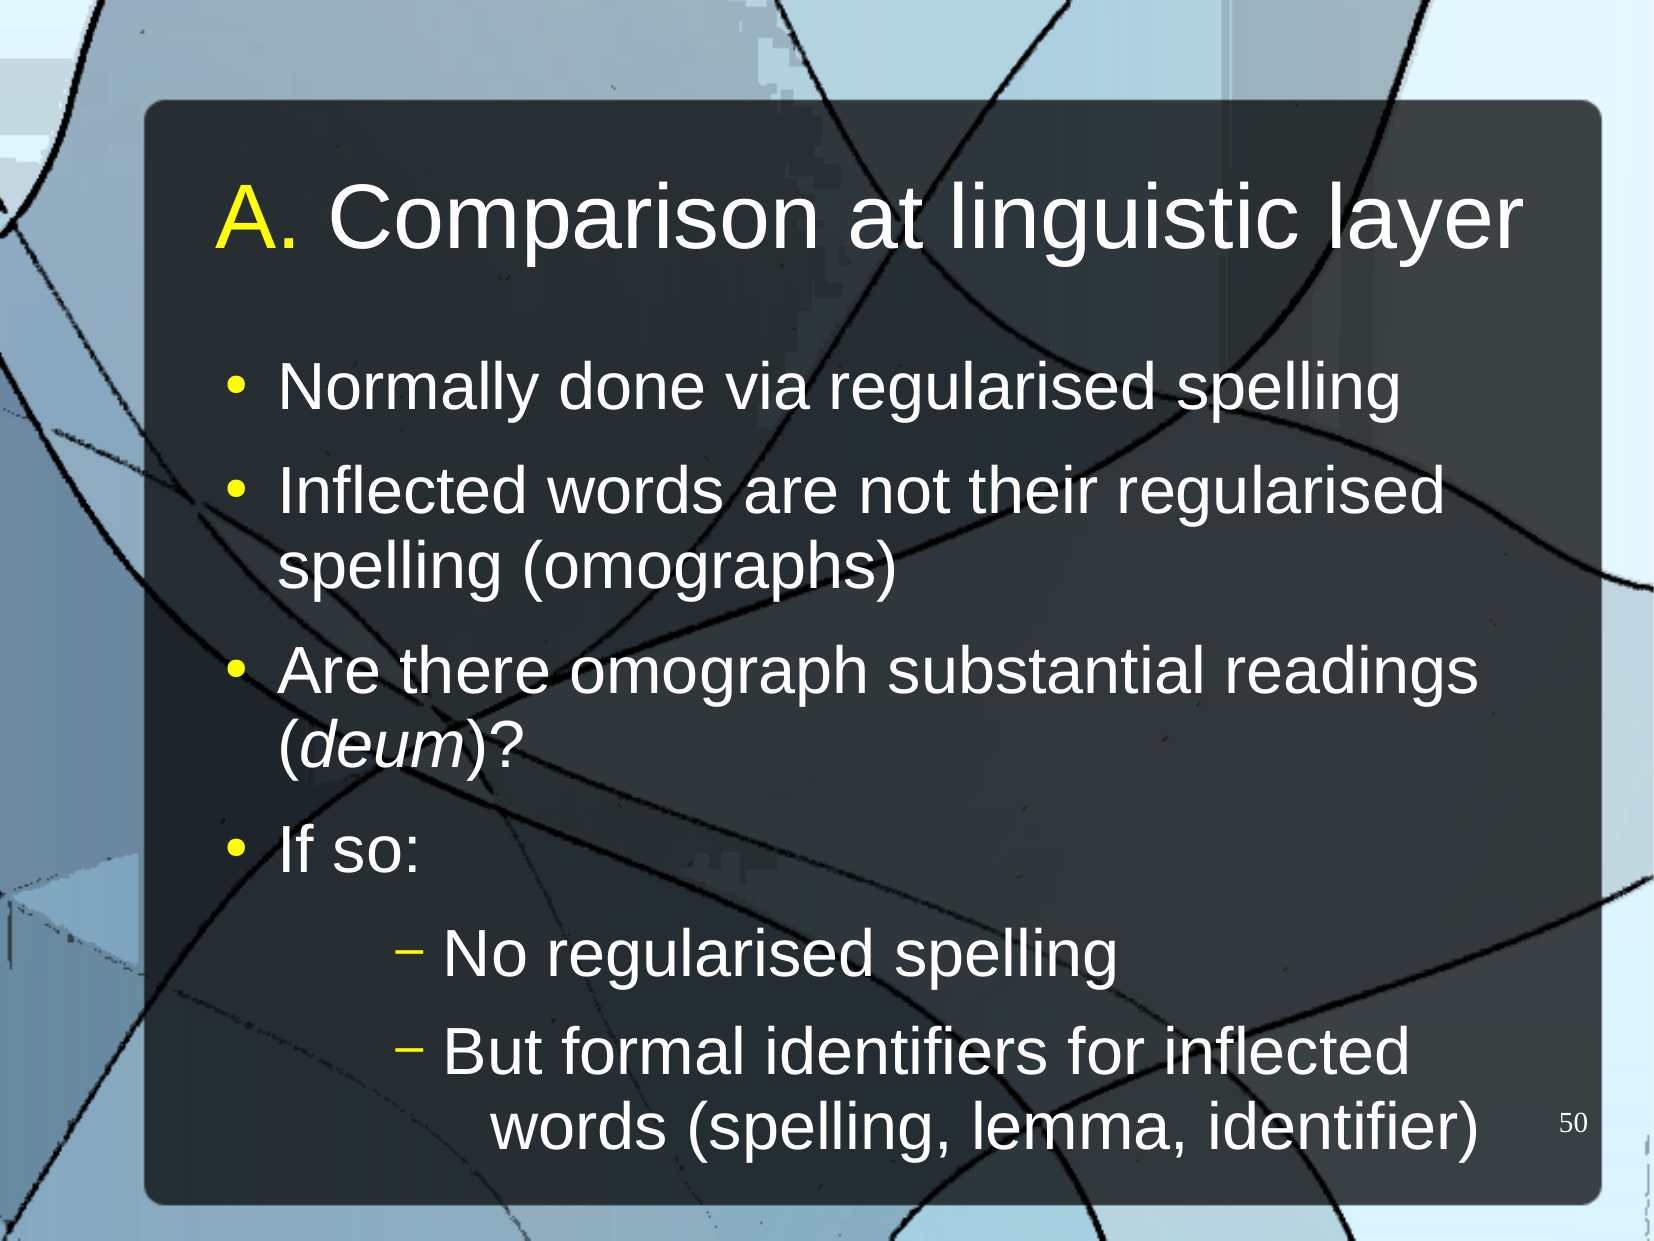

# A. Comparison at linguistic layer
Normally done via regularised spelling
Inflected words are not their regularised spelling (omographs)
Are there omograph substantial readings (deum)?
If so:
No regularised spelling
But formal identifiers for inflected words (spelling, lemma, identifier)
50